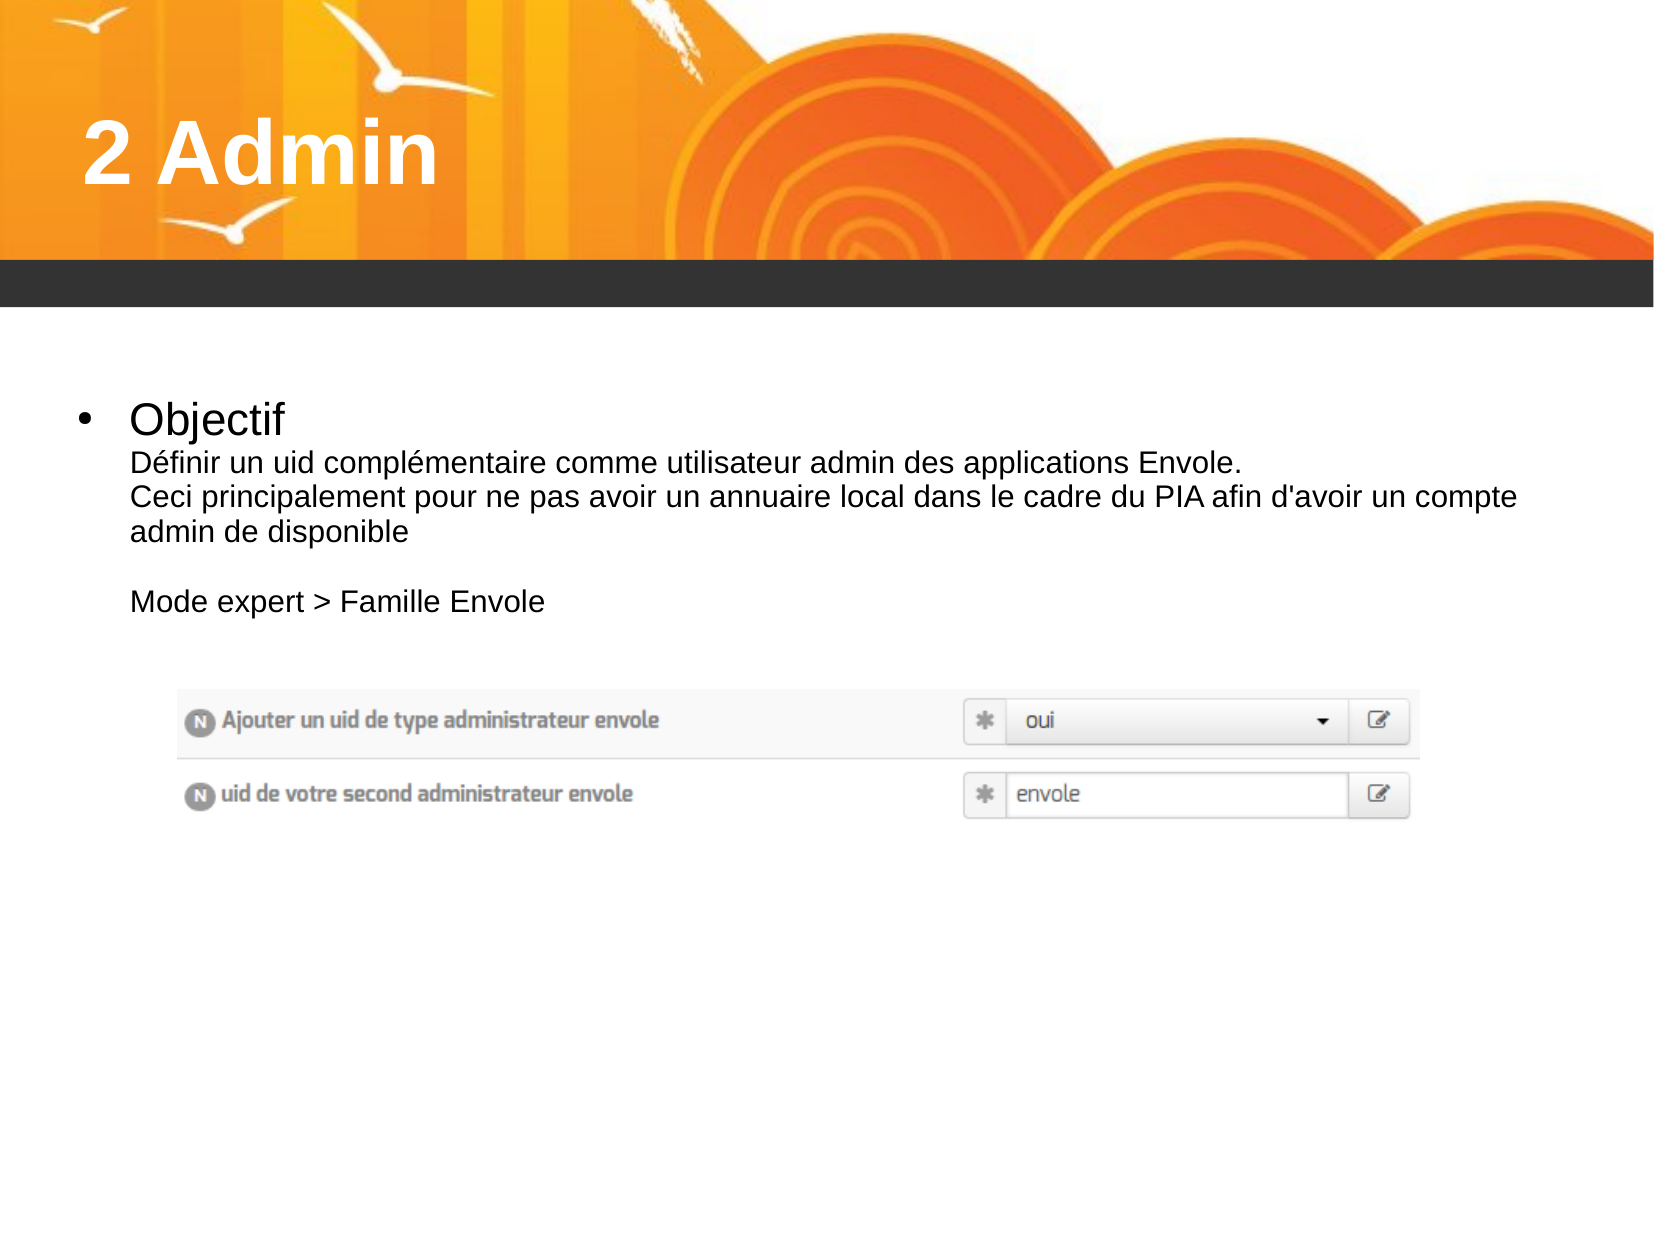

# 2 Admin
Objectif
Définir un uid complémentaire comme utilisateur admin des applications Envole.
Ceci principalement pour ne pas avoir un annuaire local dans le cadre du PIA afin d'avoir un compte admin de disponible
Mode expert > Famille Envole